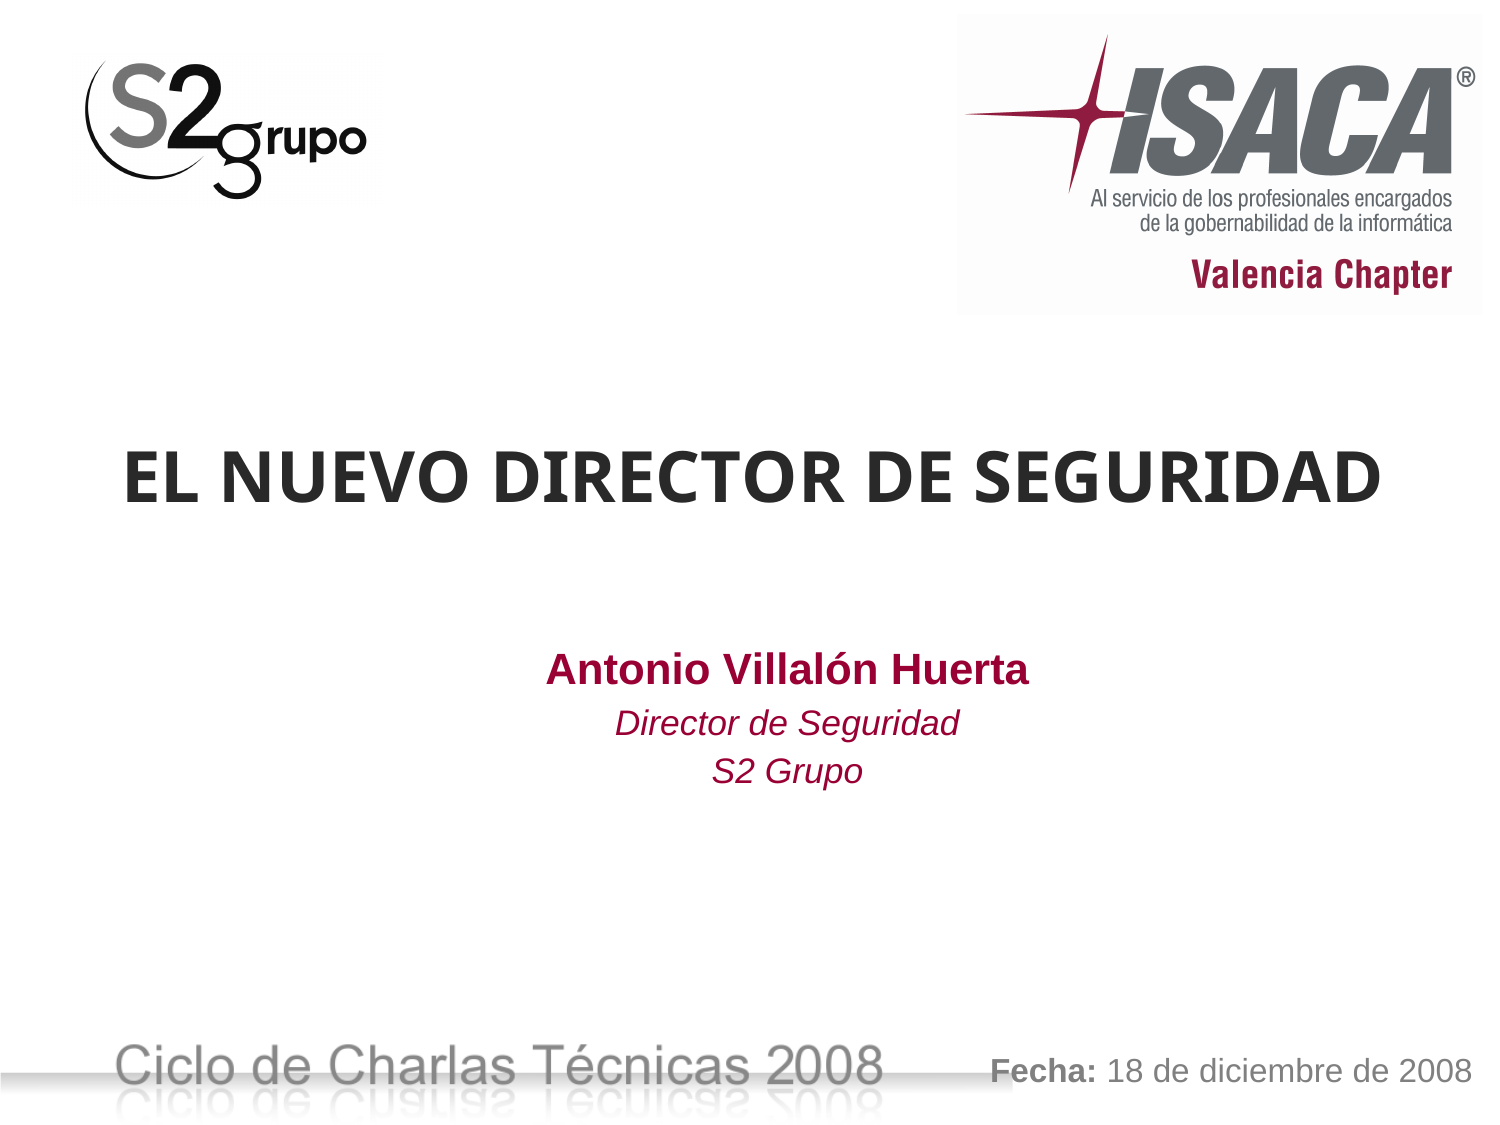

# EL NUEVO DIRECTOR DE SEGURIDAD
Antonio Villalón Huerta
Director de Seguridad
S2 Grupo
Fecha: 18 de diciembre de 2008